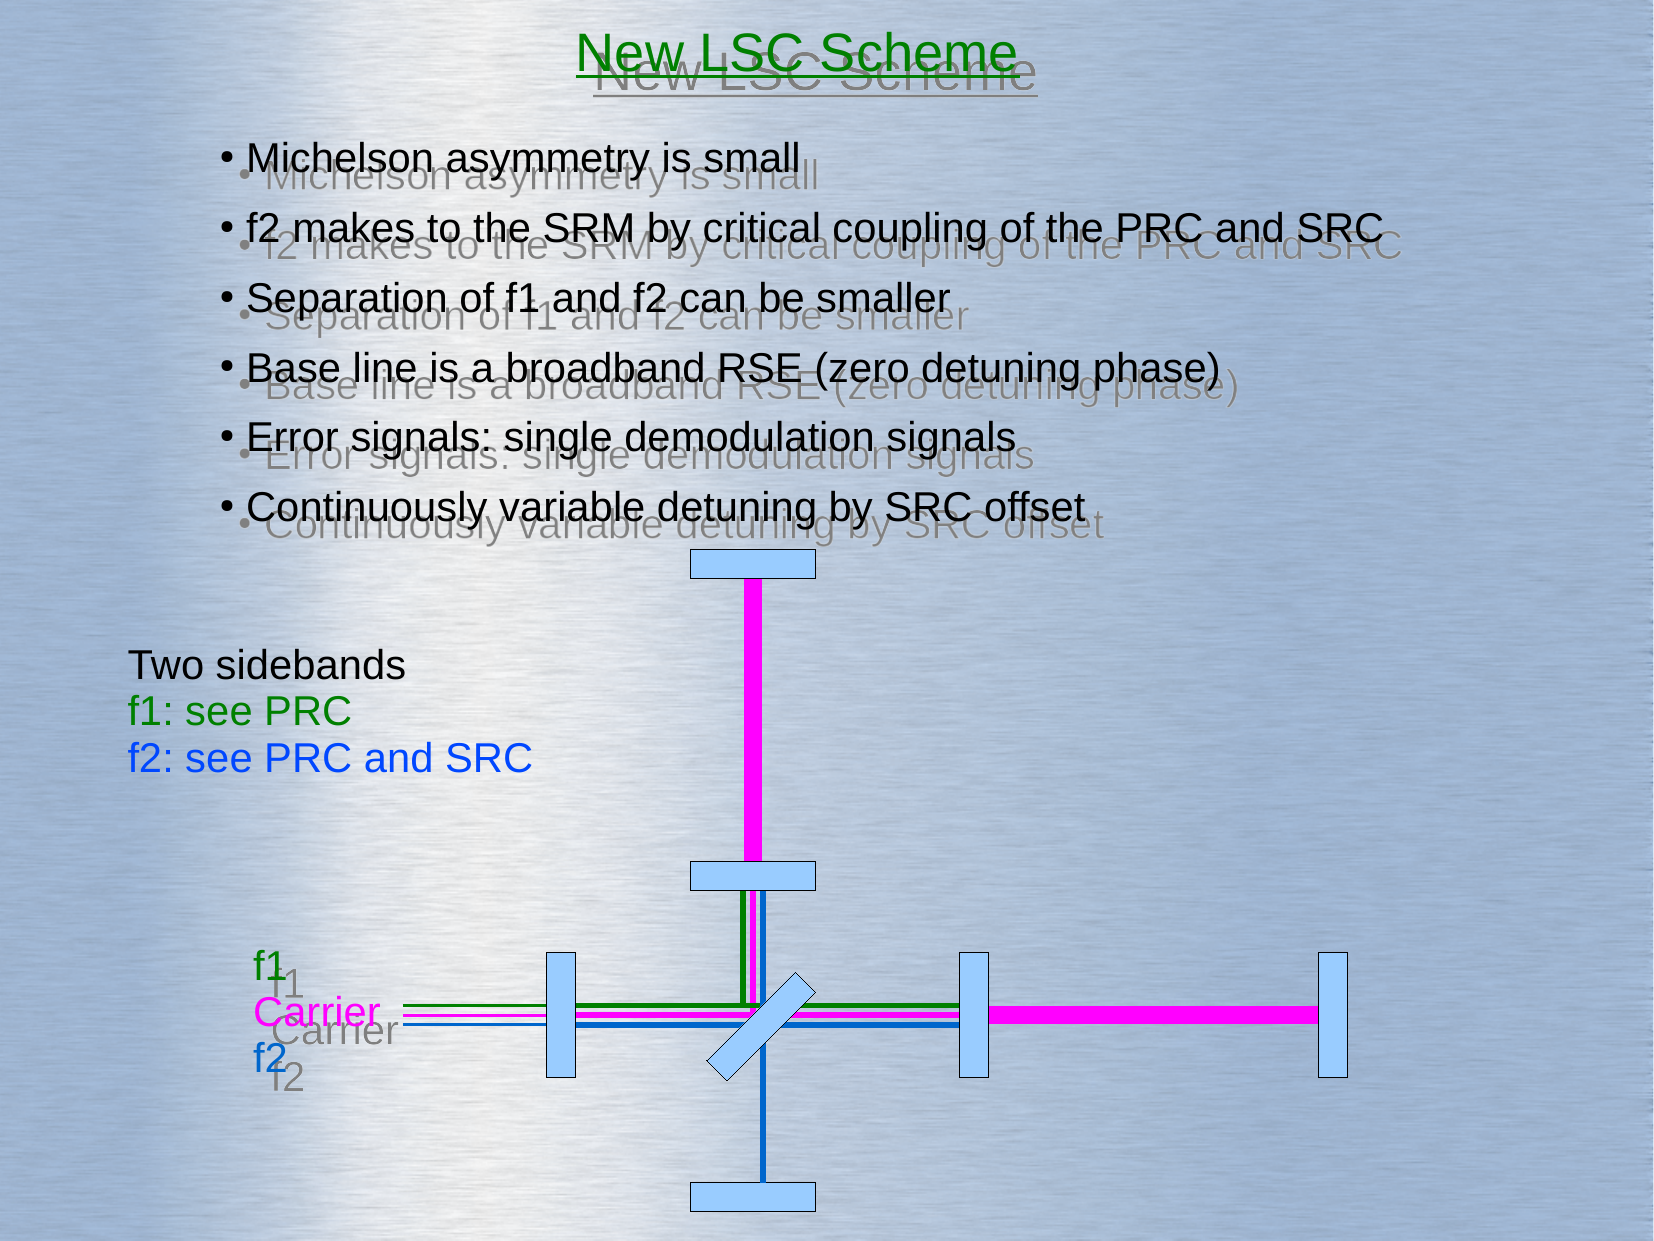

New LSC Scheme
 Michelson asymmetry is small
 f2 makes to the SRM by critical coupling of the PRC and SRC
 Separation of f1 and f2 can be smaller
 Base line is a broadband RSE (zero detuning phase)
 Error signals: single demodulation signals
 Continuously variable detuning by SRC offset
Two sidebands
f1: see PRC
f2: see PRC and SRC
f1
Carrier
f2